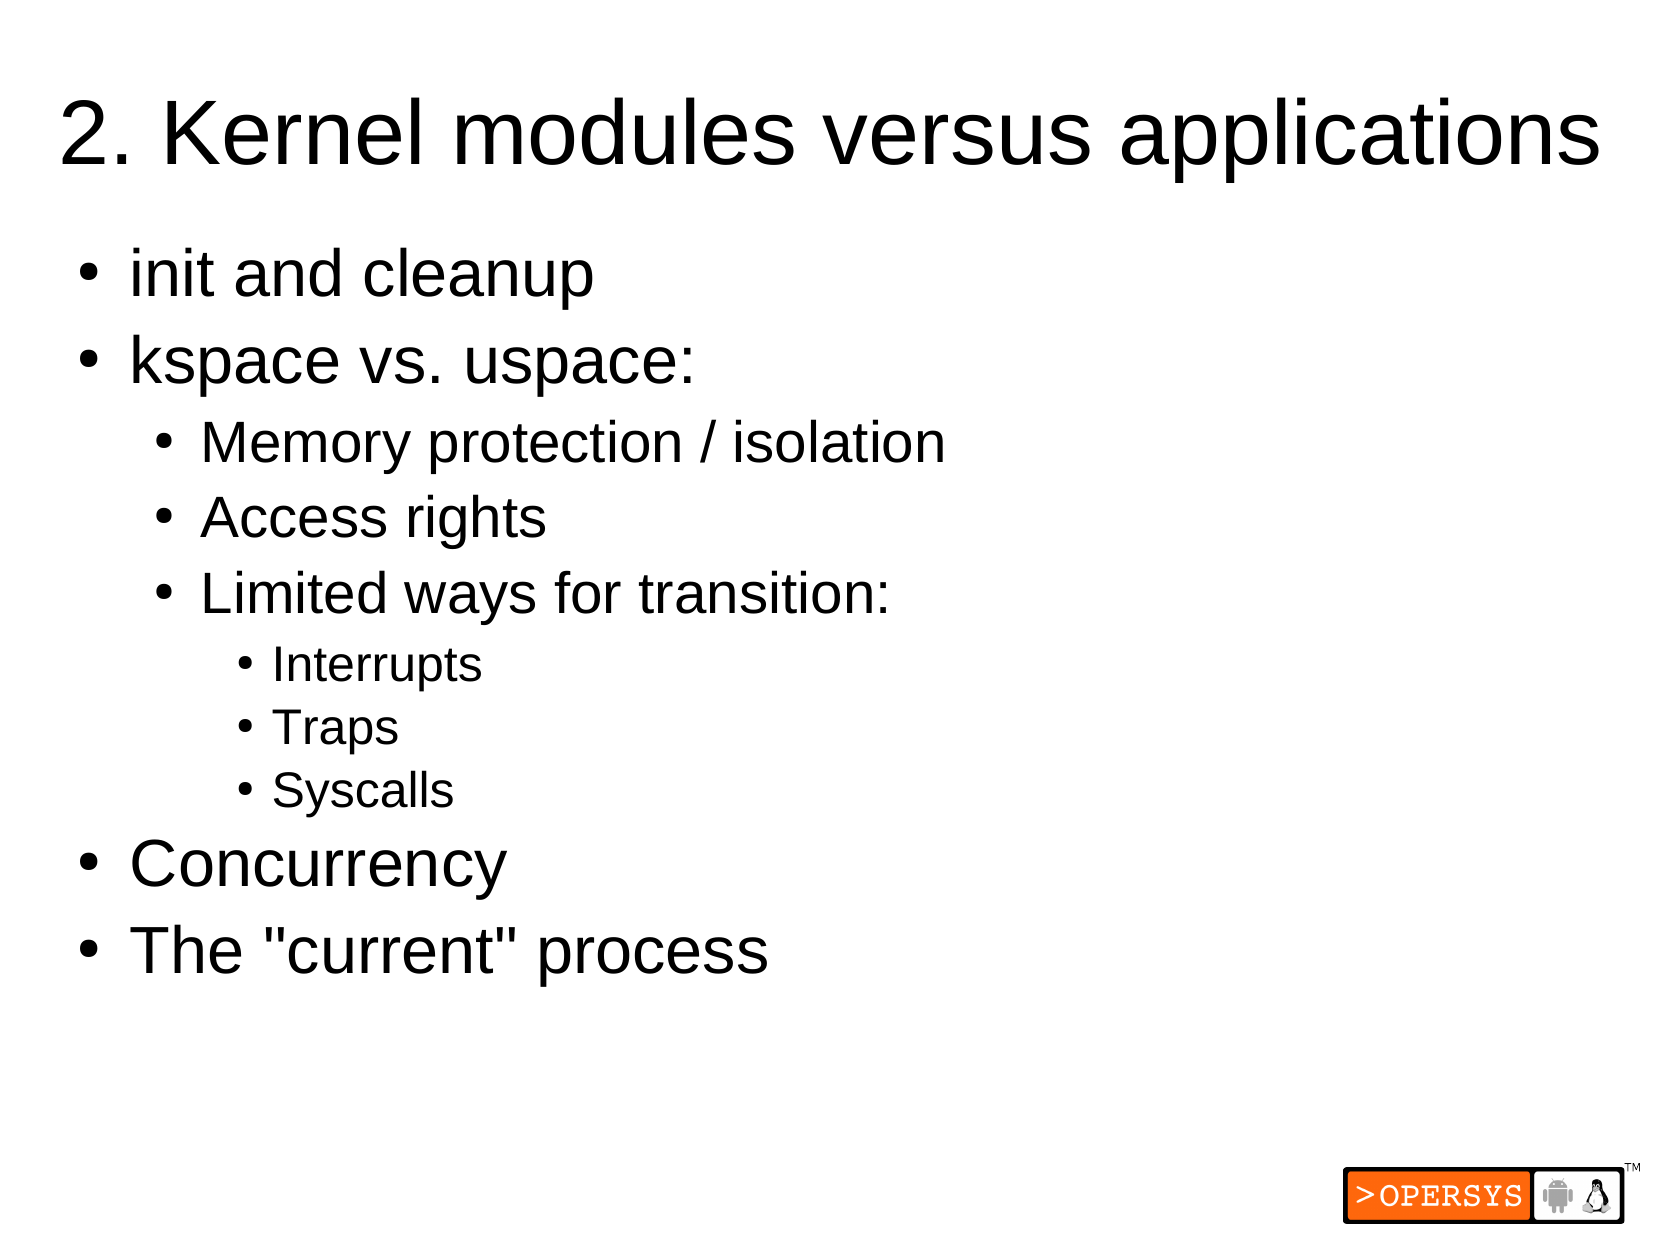

# 2. Kernel modules versus applications
init and cleanup
kspace vs. uspace:
Memory protection / isolation
Access rights
Limited ways for transition:
Interrupts
Traps
Syscalls
Concurrency
The "current" process